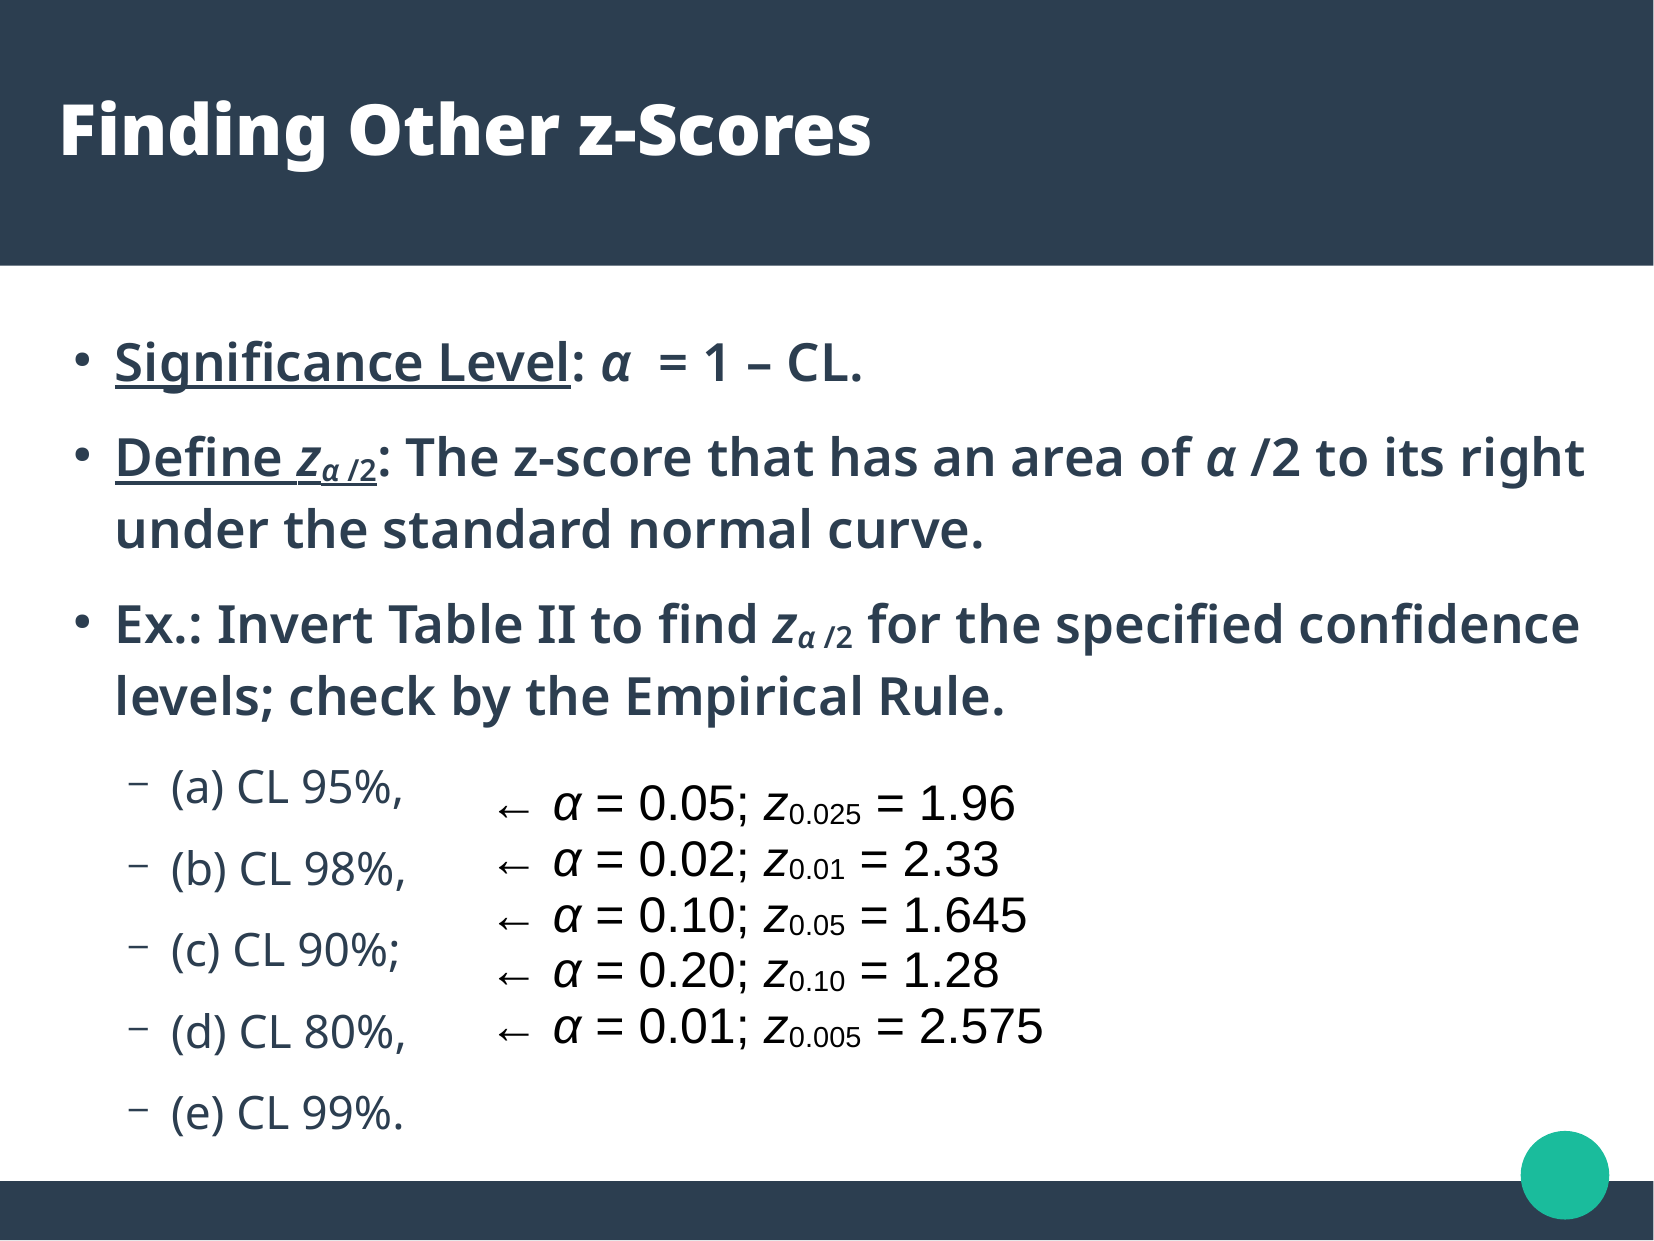

# Finding Other z-Scores
Significance Level: α = 1 – CL.
Define zα /2: The z-score that has an area of α /2 to its right under the standard normal curve.
Ex.: Invert Table II to find zα /2 for the specified confidence levels; check by the Empirical Rule.
(a) CL 95%,
(b) CL 98%,
(c) CL 90%;
(d) CL 80%,
(e) CL 99%.
← α = 0.05; z0.025 = 1.96
← α = 0.02; z0.01 = 2.33
← α = 0.10; z0.05 = 1.645
← α = 0.20; z0.10 = 1.28
← α = 0.01; z0.005 = 2.575